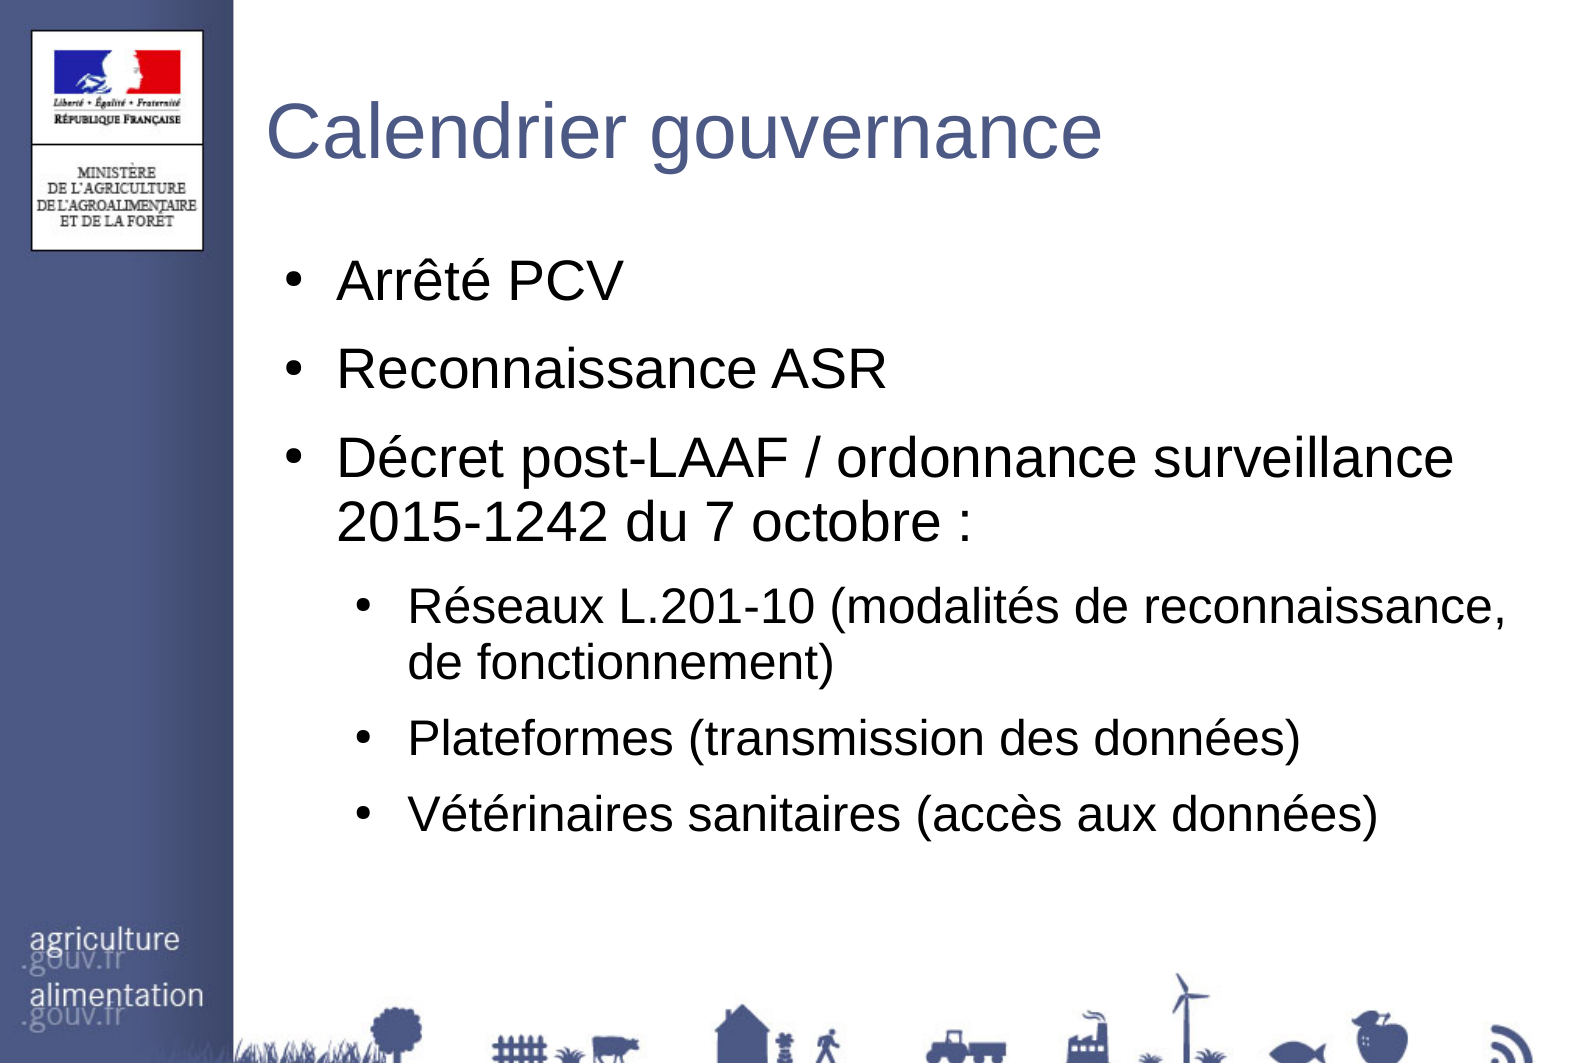

# Calendrier gouvernance
Arrêté PCV
Reconnaissance ASR
Décret post-LAAF / ordonnance surveillance 2015-1242 du 7 octobre :
Réseaux L.201-10 (modalités de reconnaissance, de fonctionnement)
Plateformes (transmission des données)
Vétérinaires sanitaires (accès aux données)